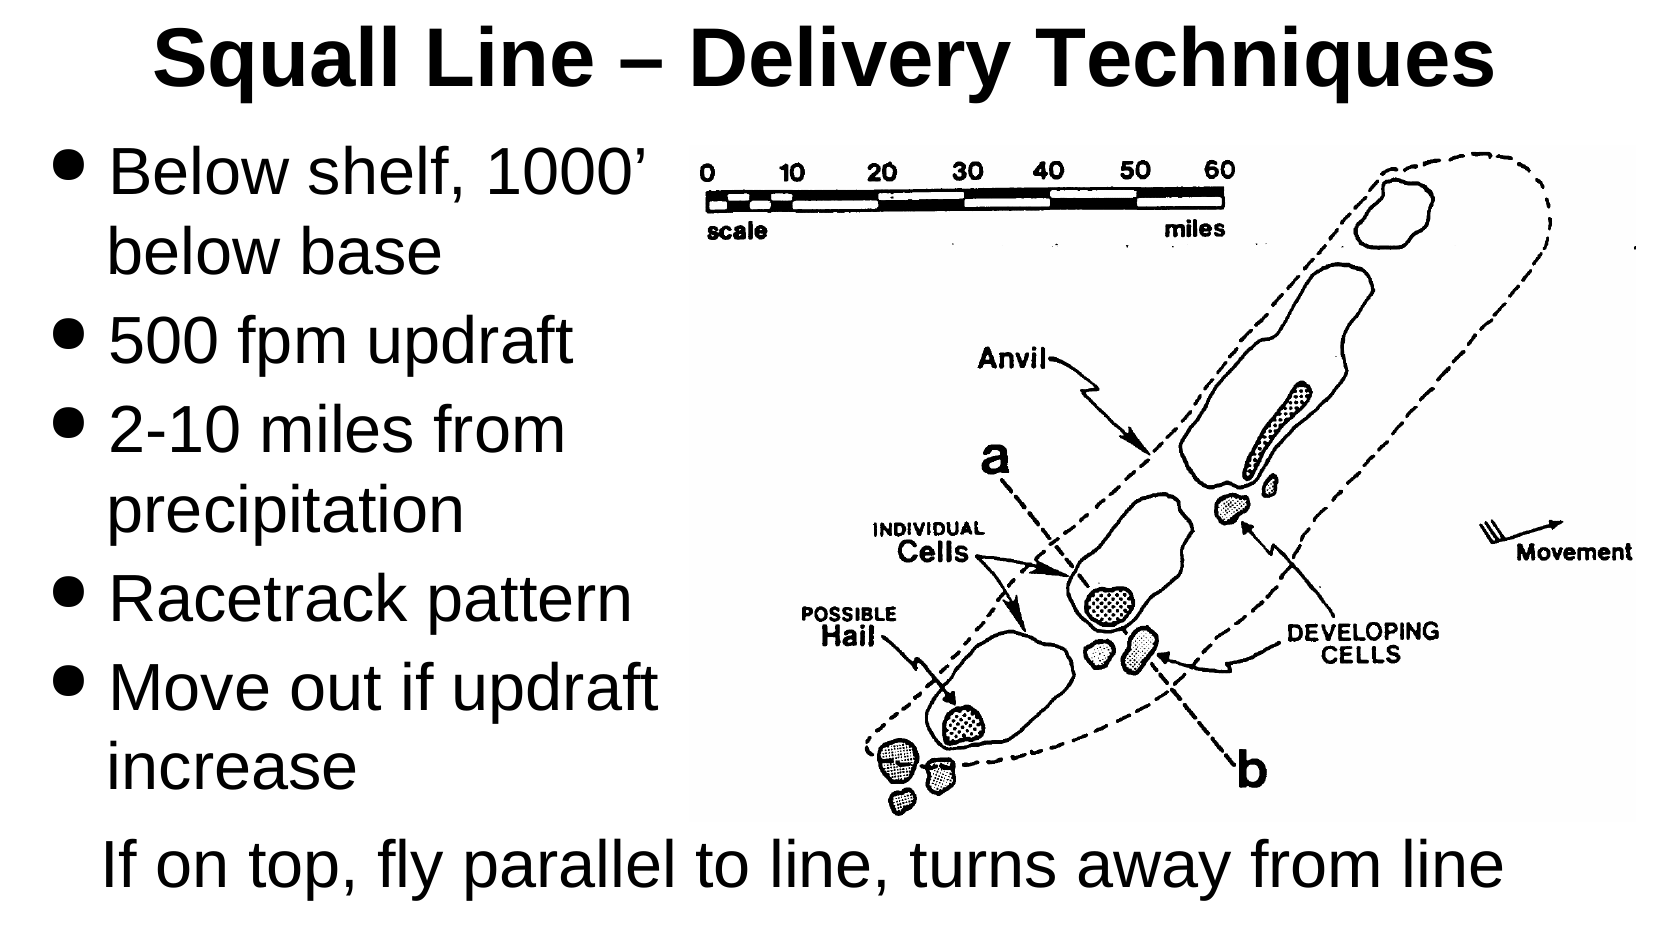

# Squall Line – Delivery Techniques
 Below shelf, 1000’ below base
 500 fpm updraft
 2-10 miles from precipitation
 Racetrack pattern
 Move out if updraft increase
 If on top, fly parallel to line, turns away from line